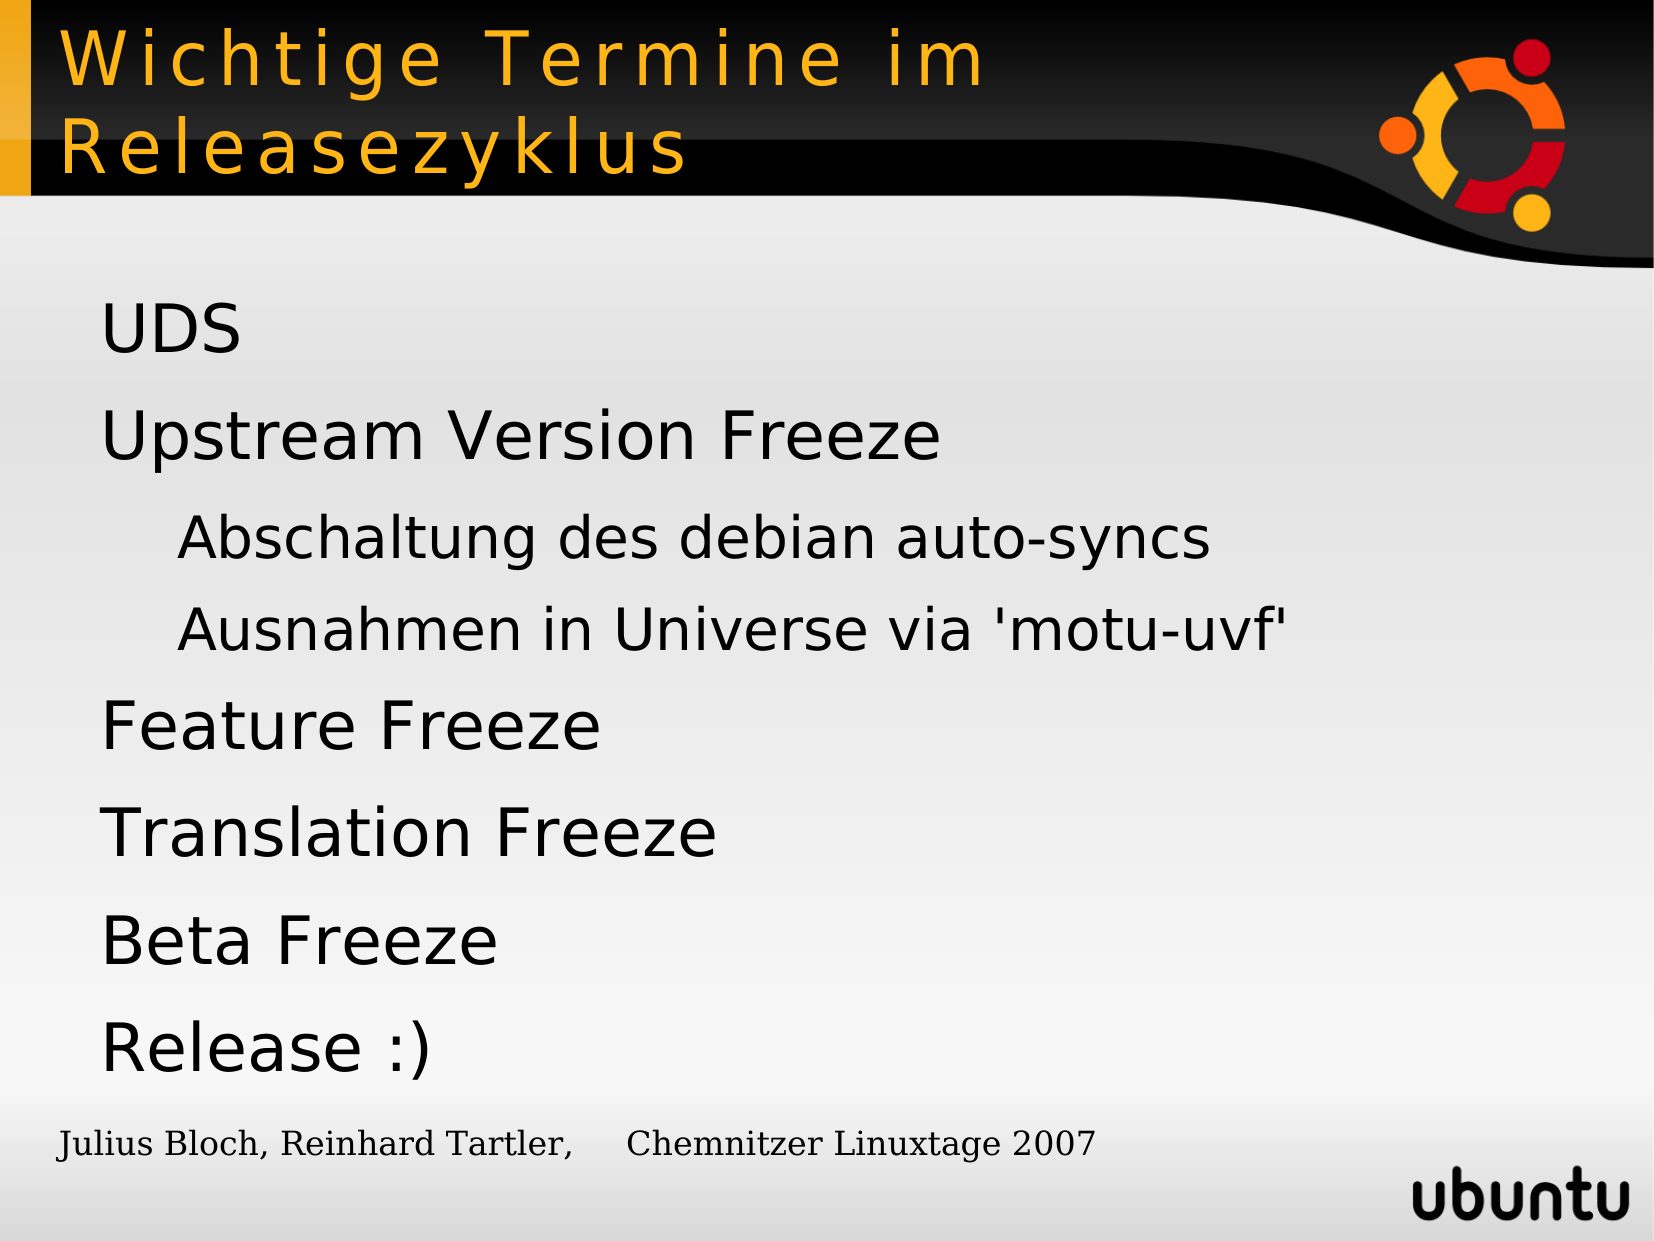

# Wichtige Termine im Releasezyklus
UDS
Upstream Version Freeze
Abschaltung des debian auto-syncs
Ausnahmen in Universe via 'motu-uvf'
Feature Freeze
Translation Freeze
Beta Freeze
Release :)
Julius Bloch, Reinhard Tartler, Chemnitzer Linuxtage 2007